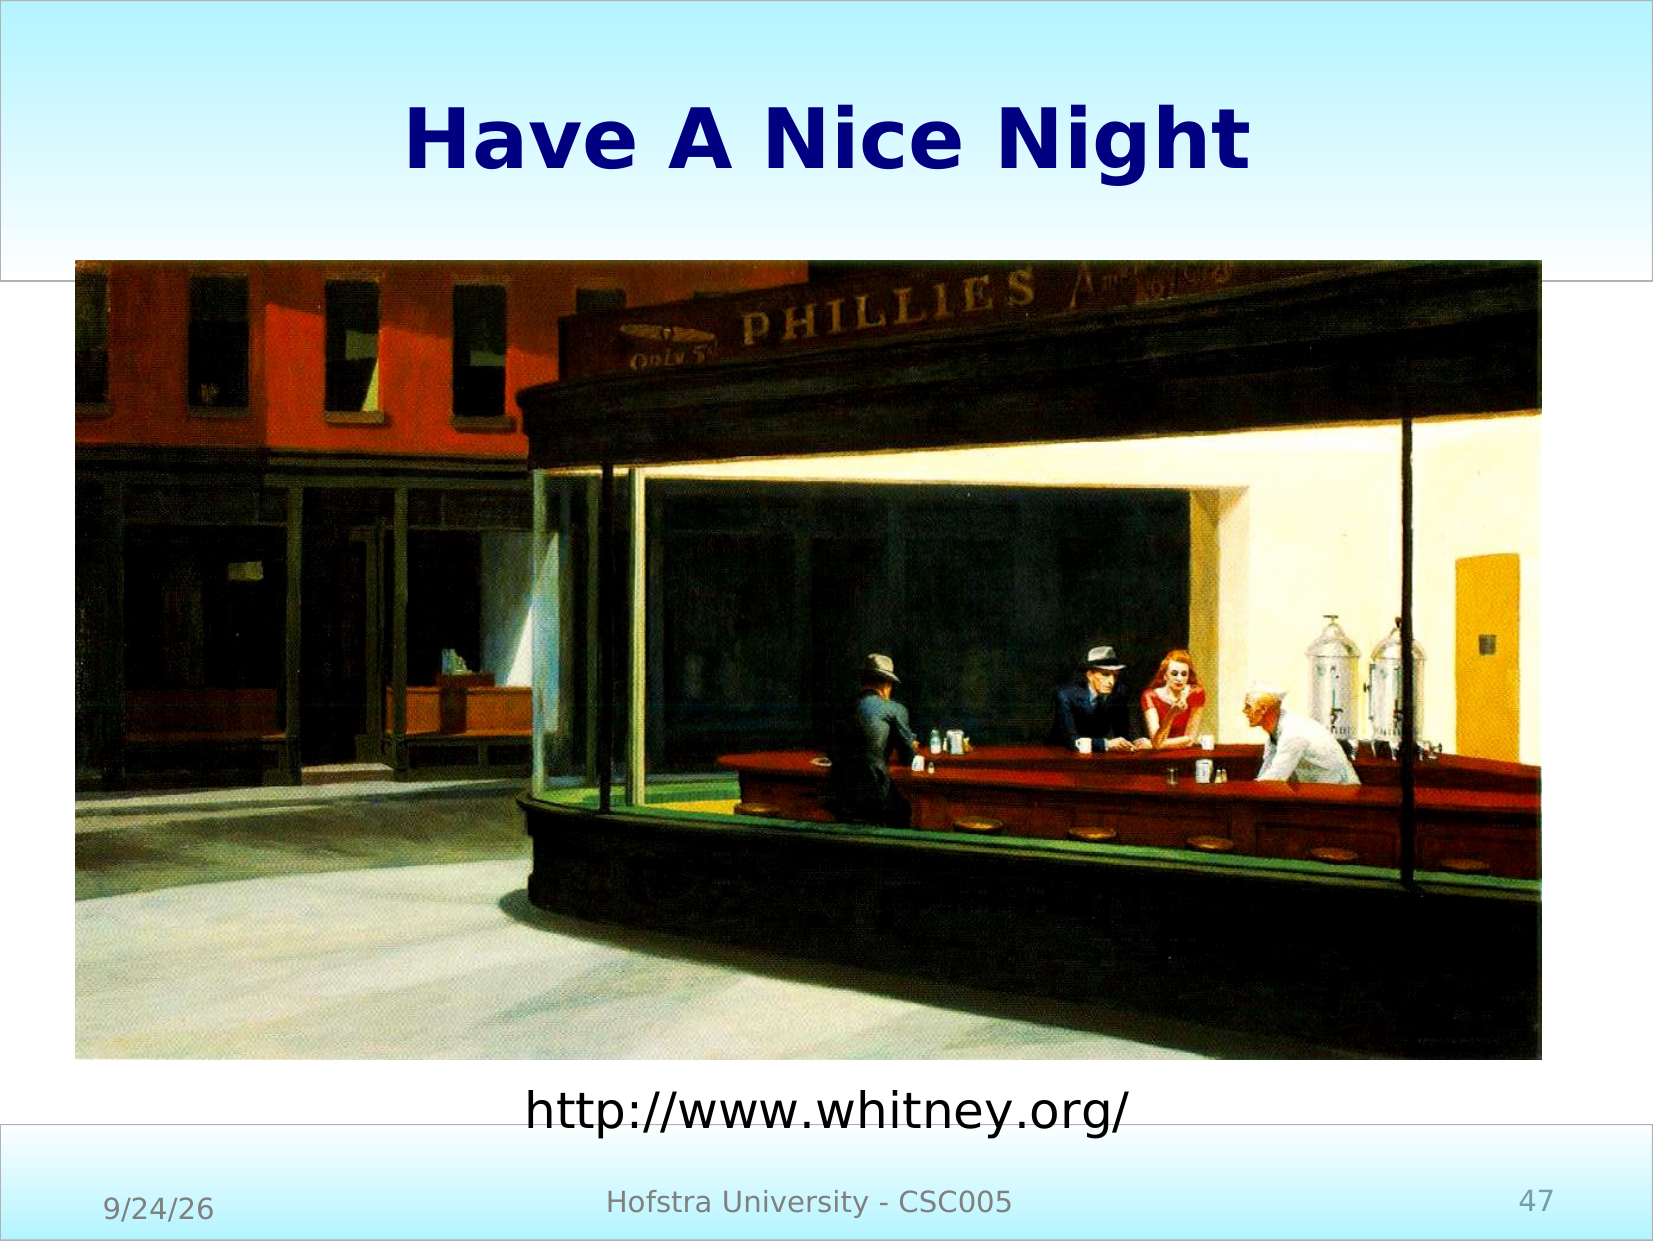

# Have A Nice Night
http://www.whitney.org/
47
Hofstra University - CSC005